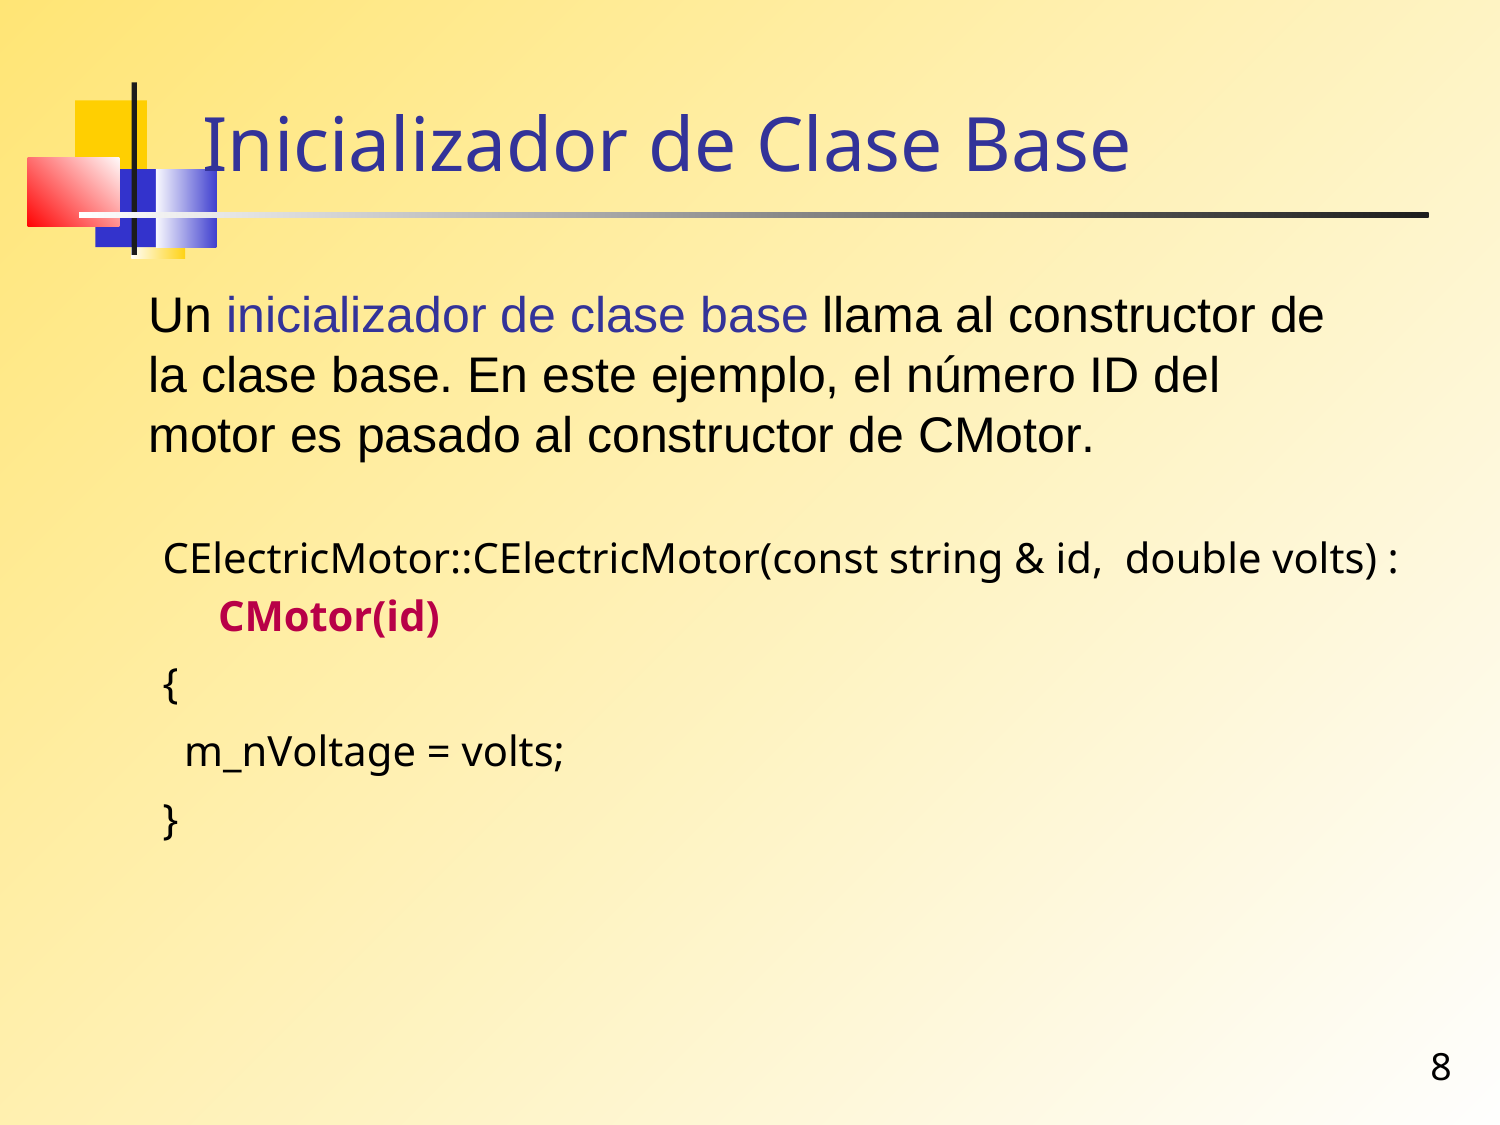

Inicializador de Clase Base
Un inicializador de clase base llama al constructor de la clase base. En este ejemplo, el número ID del motor es pasado al constructor de CMotor.
# CElectricMotor::CElectricMotor(const string & id, double volts) : CMotor(id)‏
{
 m_nVoltage = volts;
}
8